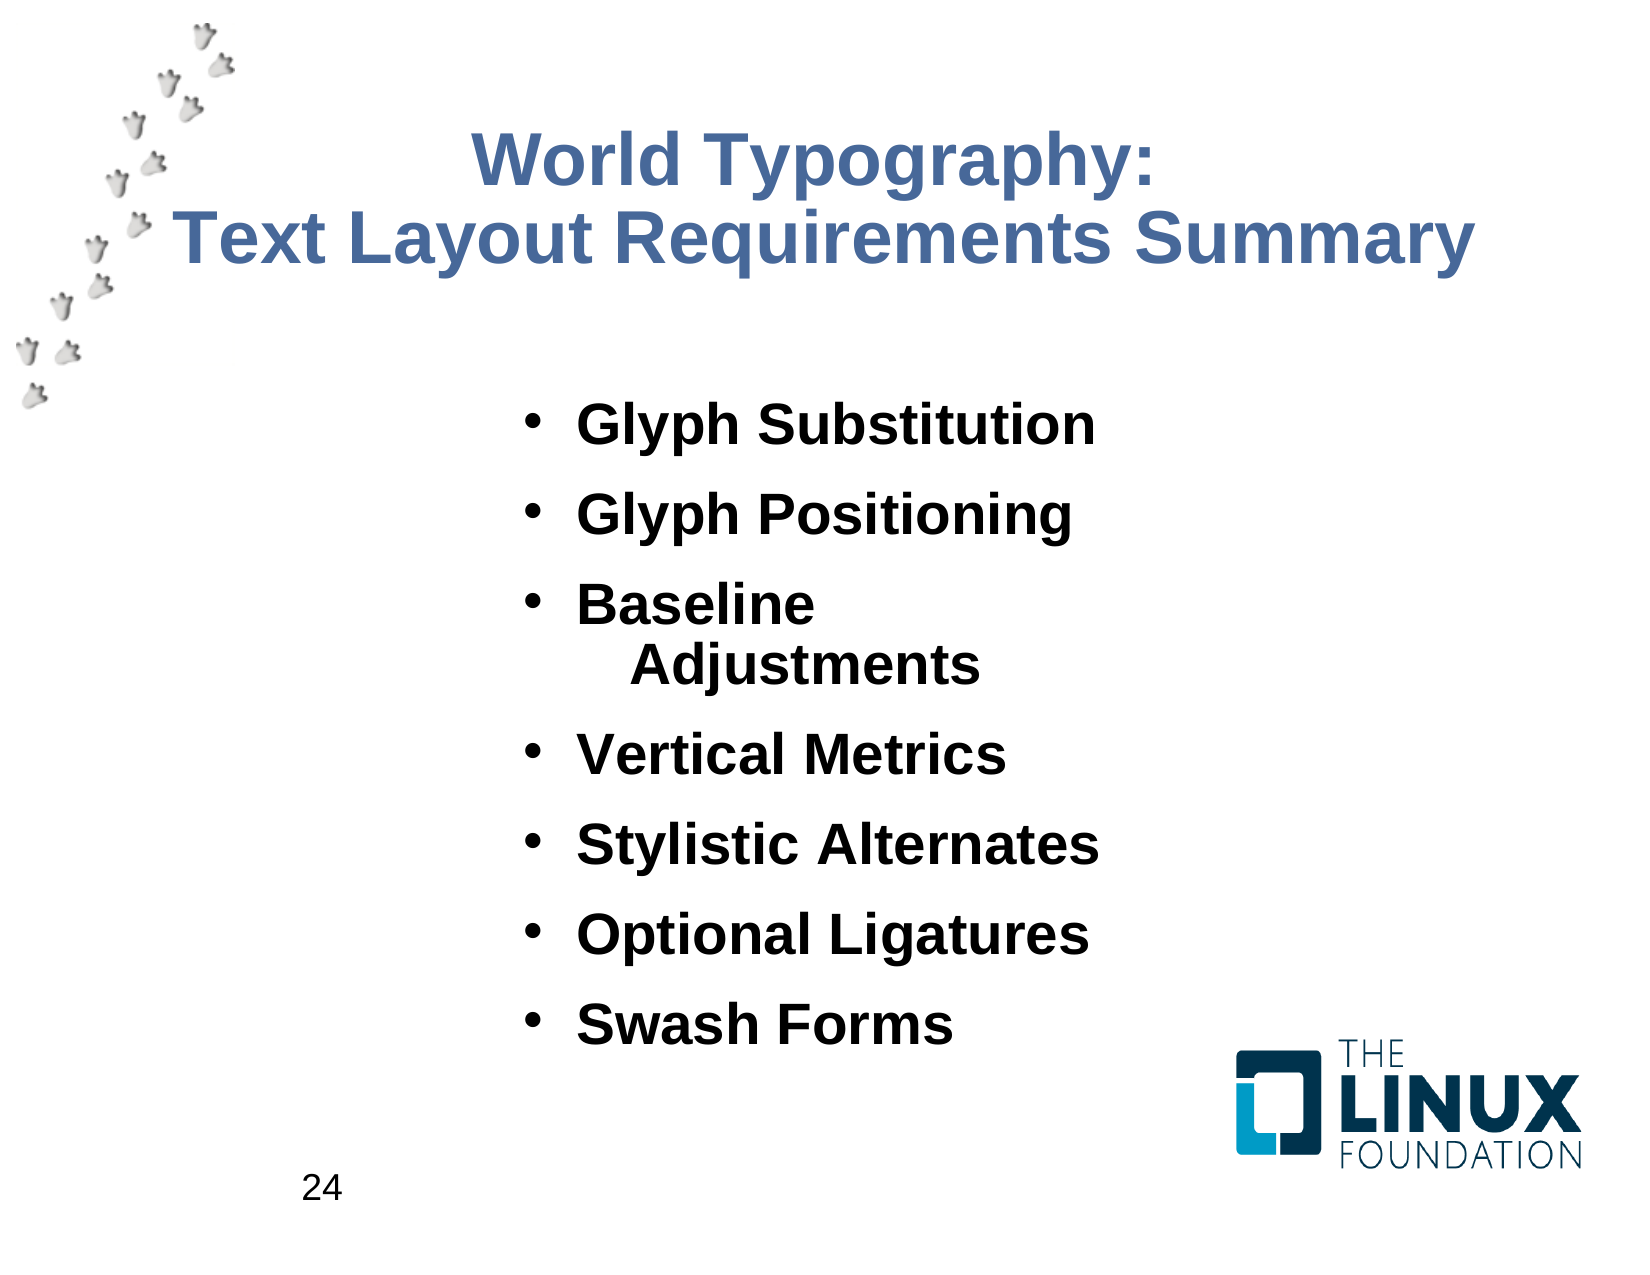

# World Typography: Text Layout Requirements Summary
Glyph Substitution
Glyph Positioning
Baseline Adjustments
Vertical Metrics
Stylistic Alternates
Optional Ligatures
Swash Forms